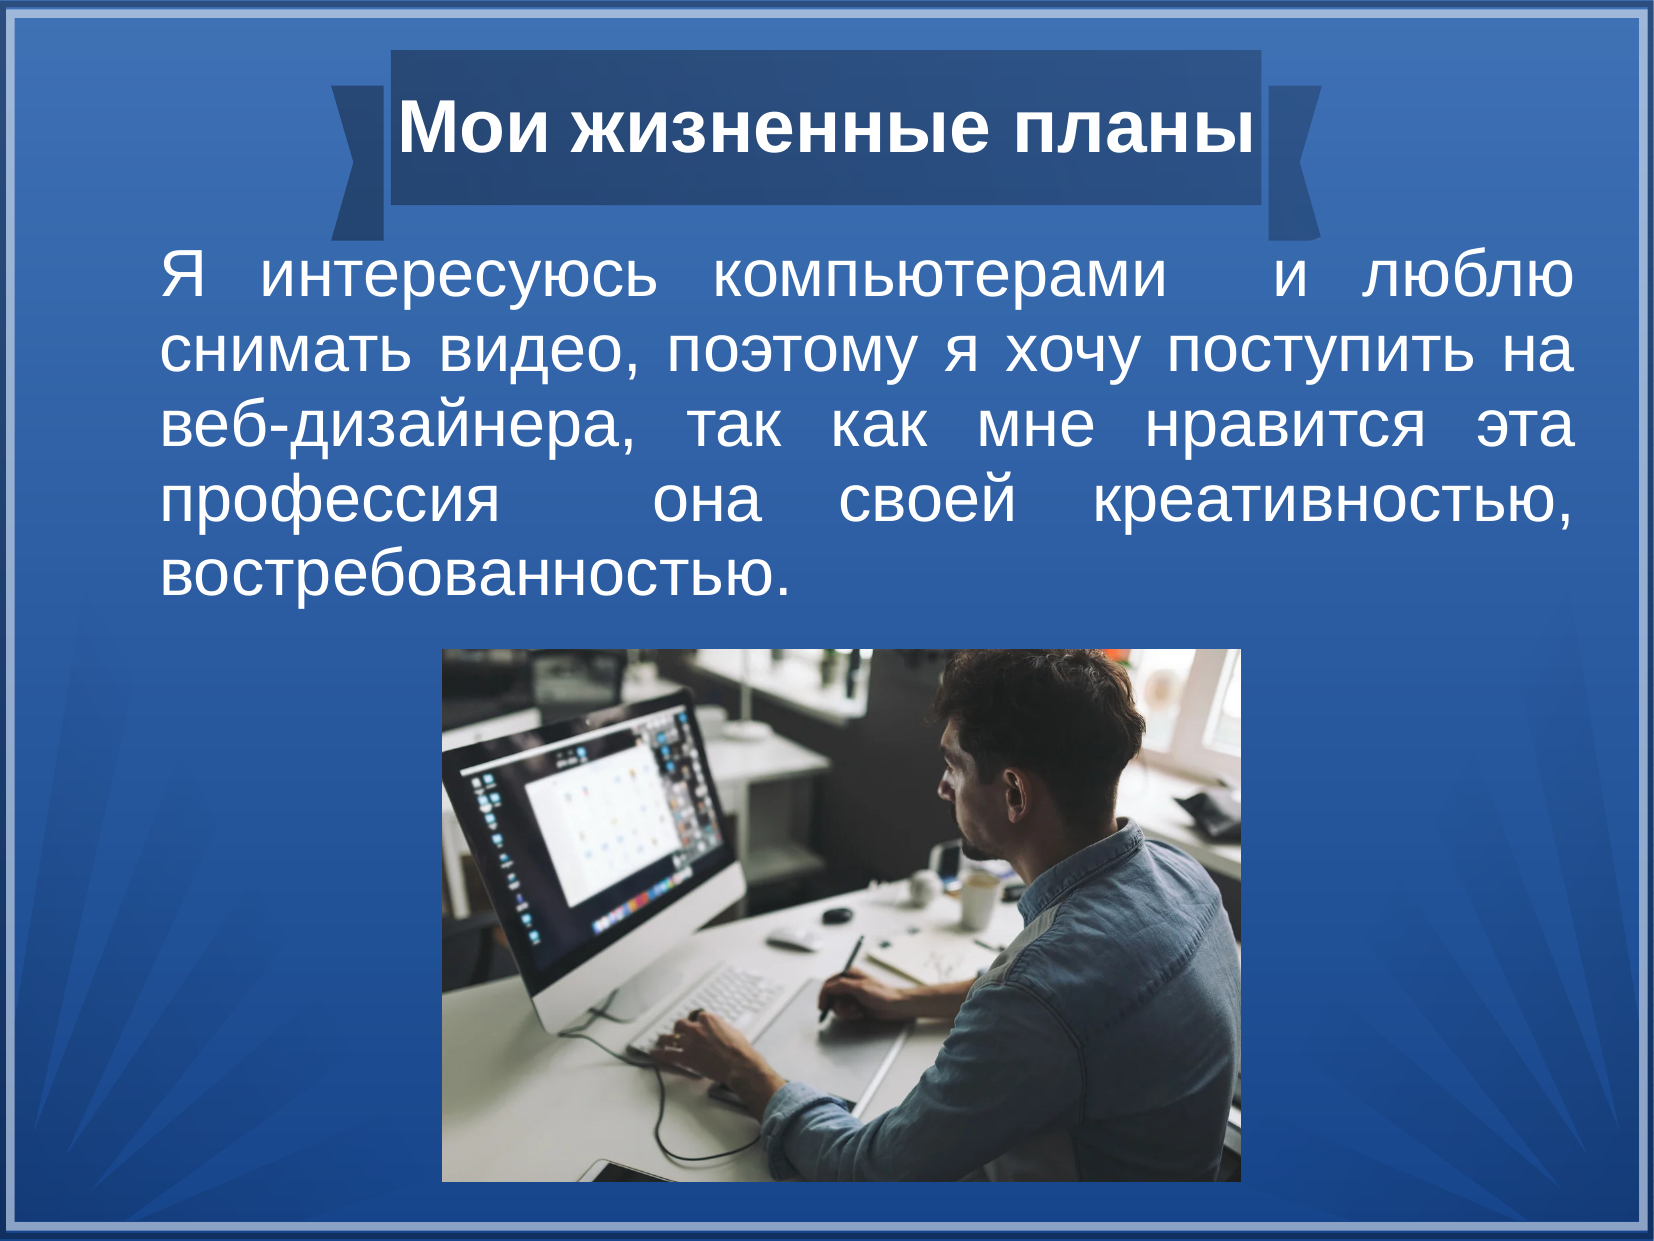

# Мои жизненные планы
Я интересуюсь компьютерами и люблю снимать видео, поэтому я хочу поступить на веб-дизайнера, так как мне нравится эта профессия она своей креативностью, востребованностью.